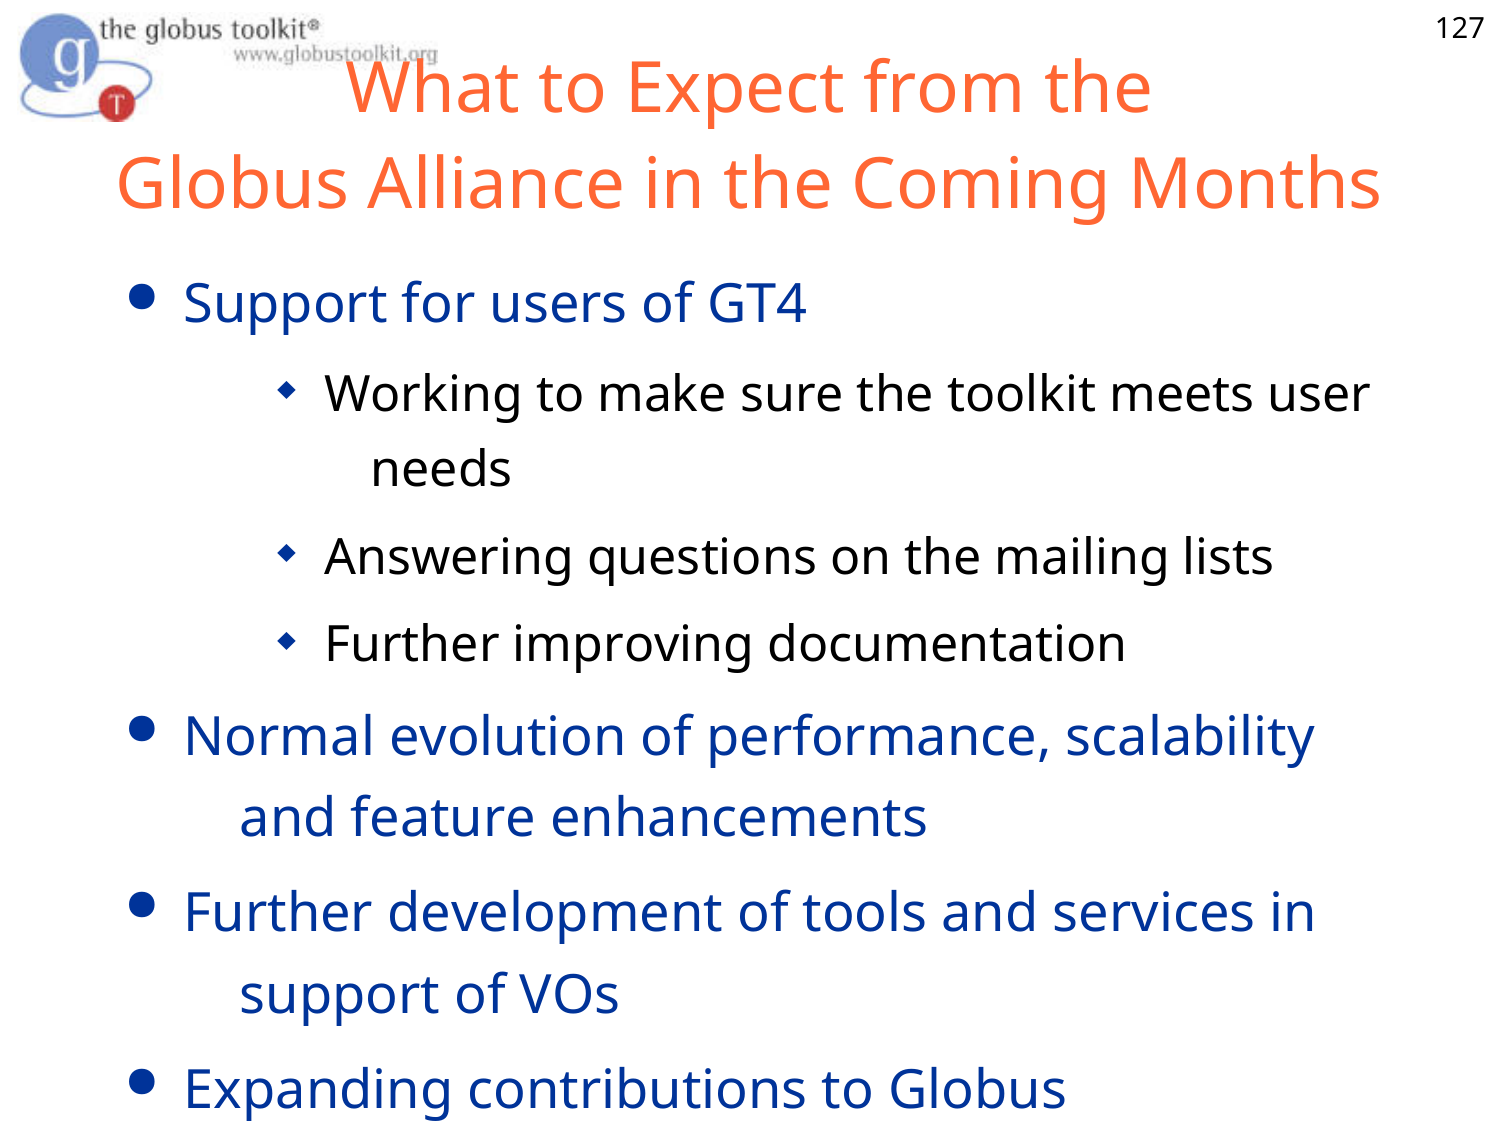

127
# What to Expect from the Globus Alliance in the Coming Months
Support for users of GT4
Working to make sure the toolkit meets user needs
Answering questions on the mailing lists
Further improving documentation
Normal evolution of performance, scalability and feature enhancements
Further development of tools and services in support of VOs
Expanding contributions to Globus